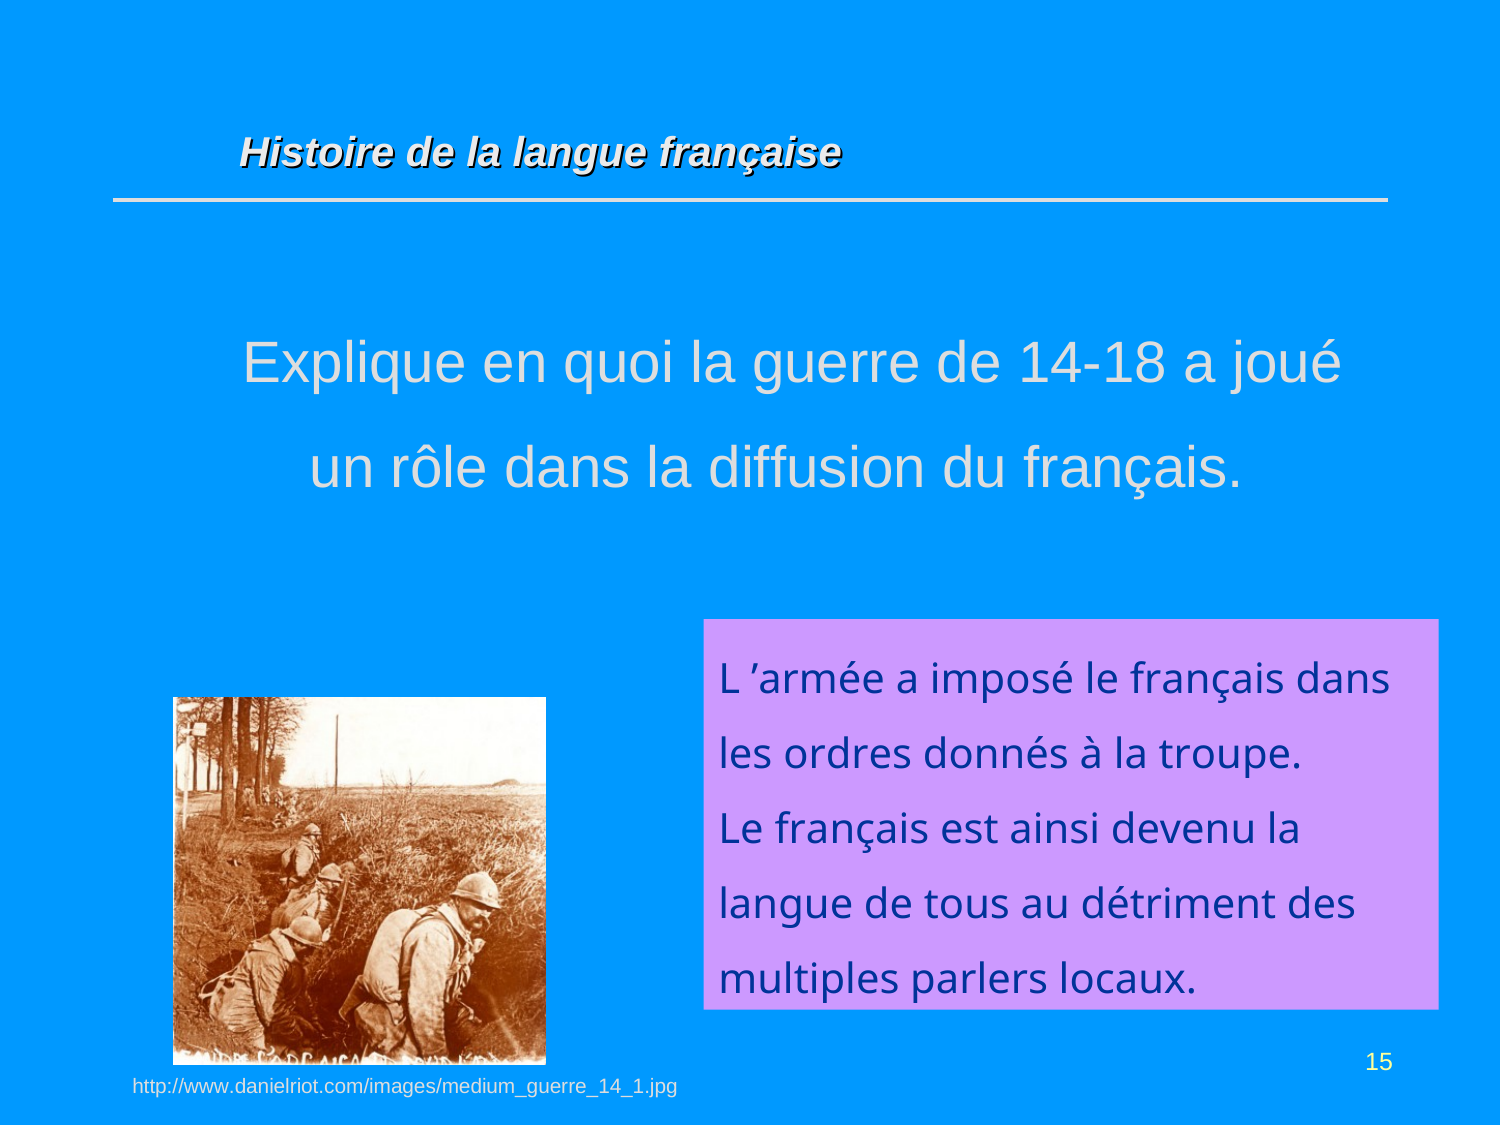

Histoire de la langue française
Explique en quoi la guerre de 14-18 a joué un rôle dans la diffusion du français.
L ’armée a imposé le français dans les ordres donnés à la troupe.
Le français est ainsi devenu la langue de tous au détriment des multiples parlers locaux.
15
http://www.danielriot.com/images/medium_guerre_14_1.jpg